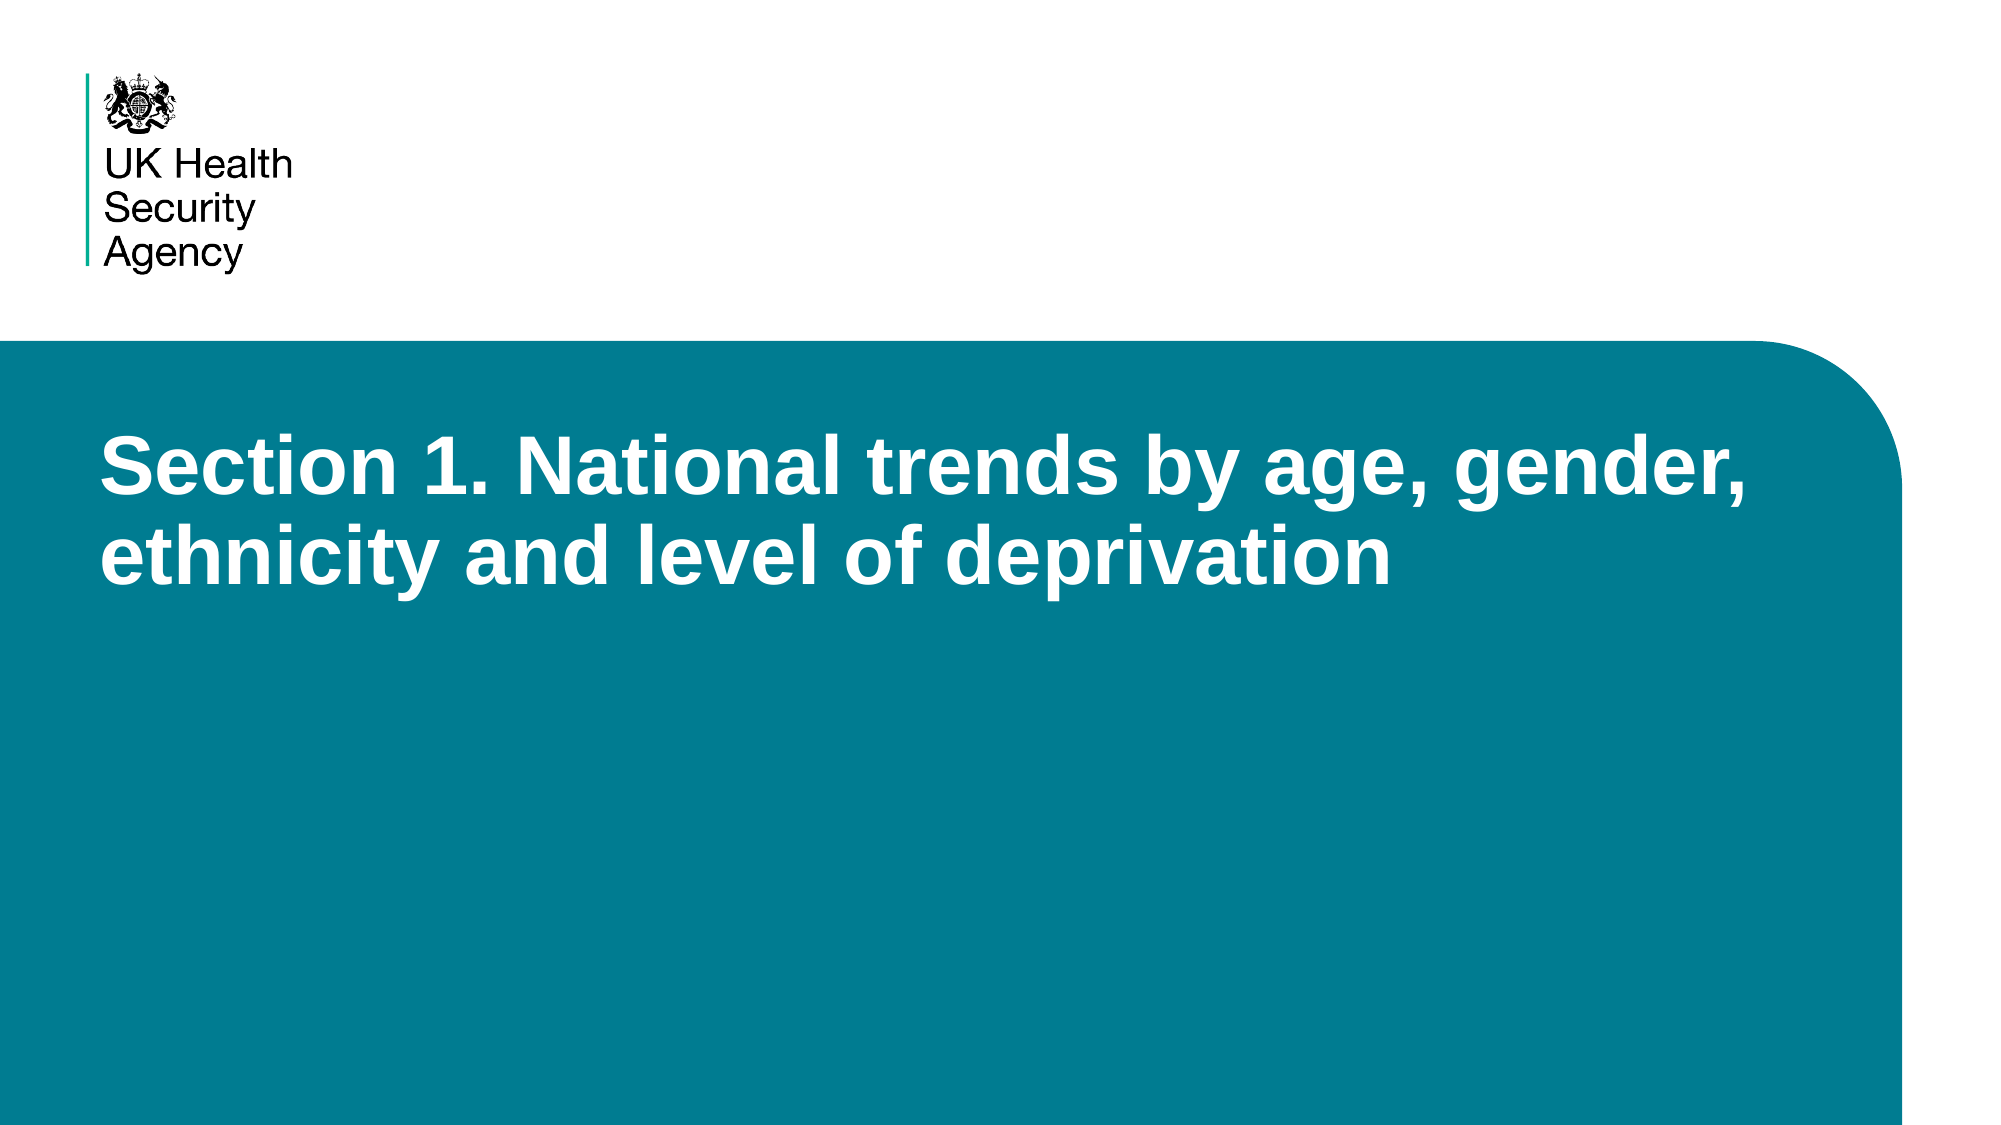

# Section 1. National trends by age, gender, ethnicity and level of deprivation